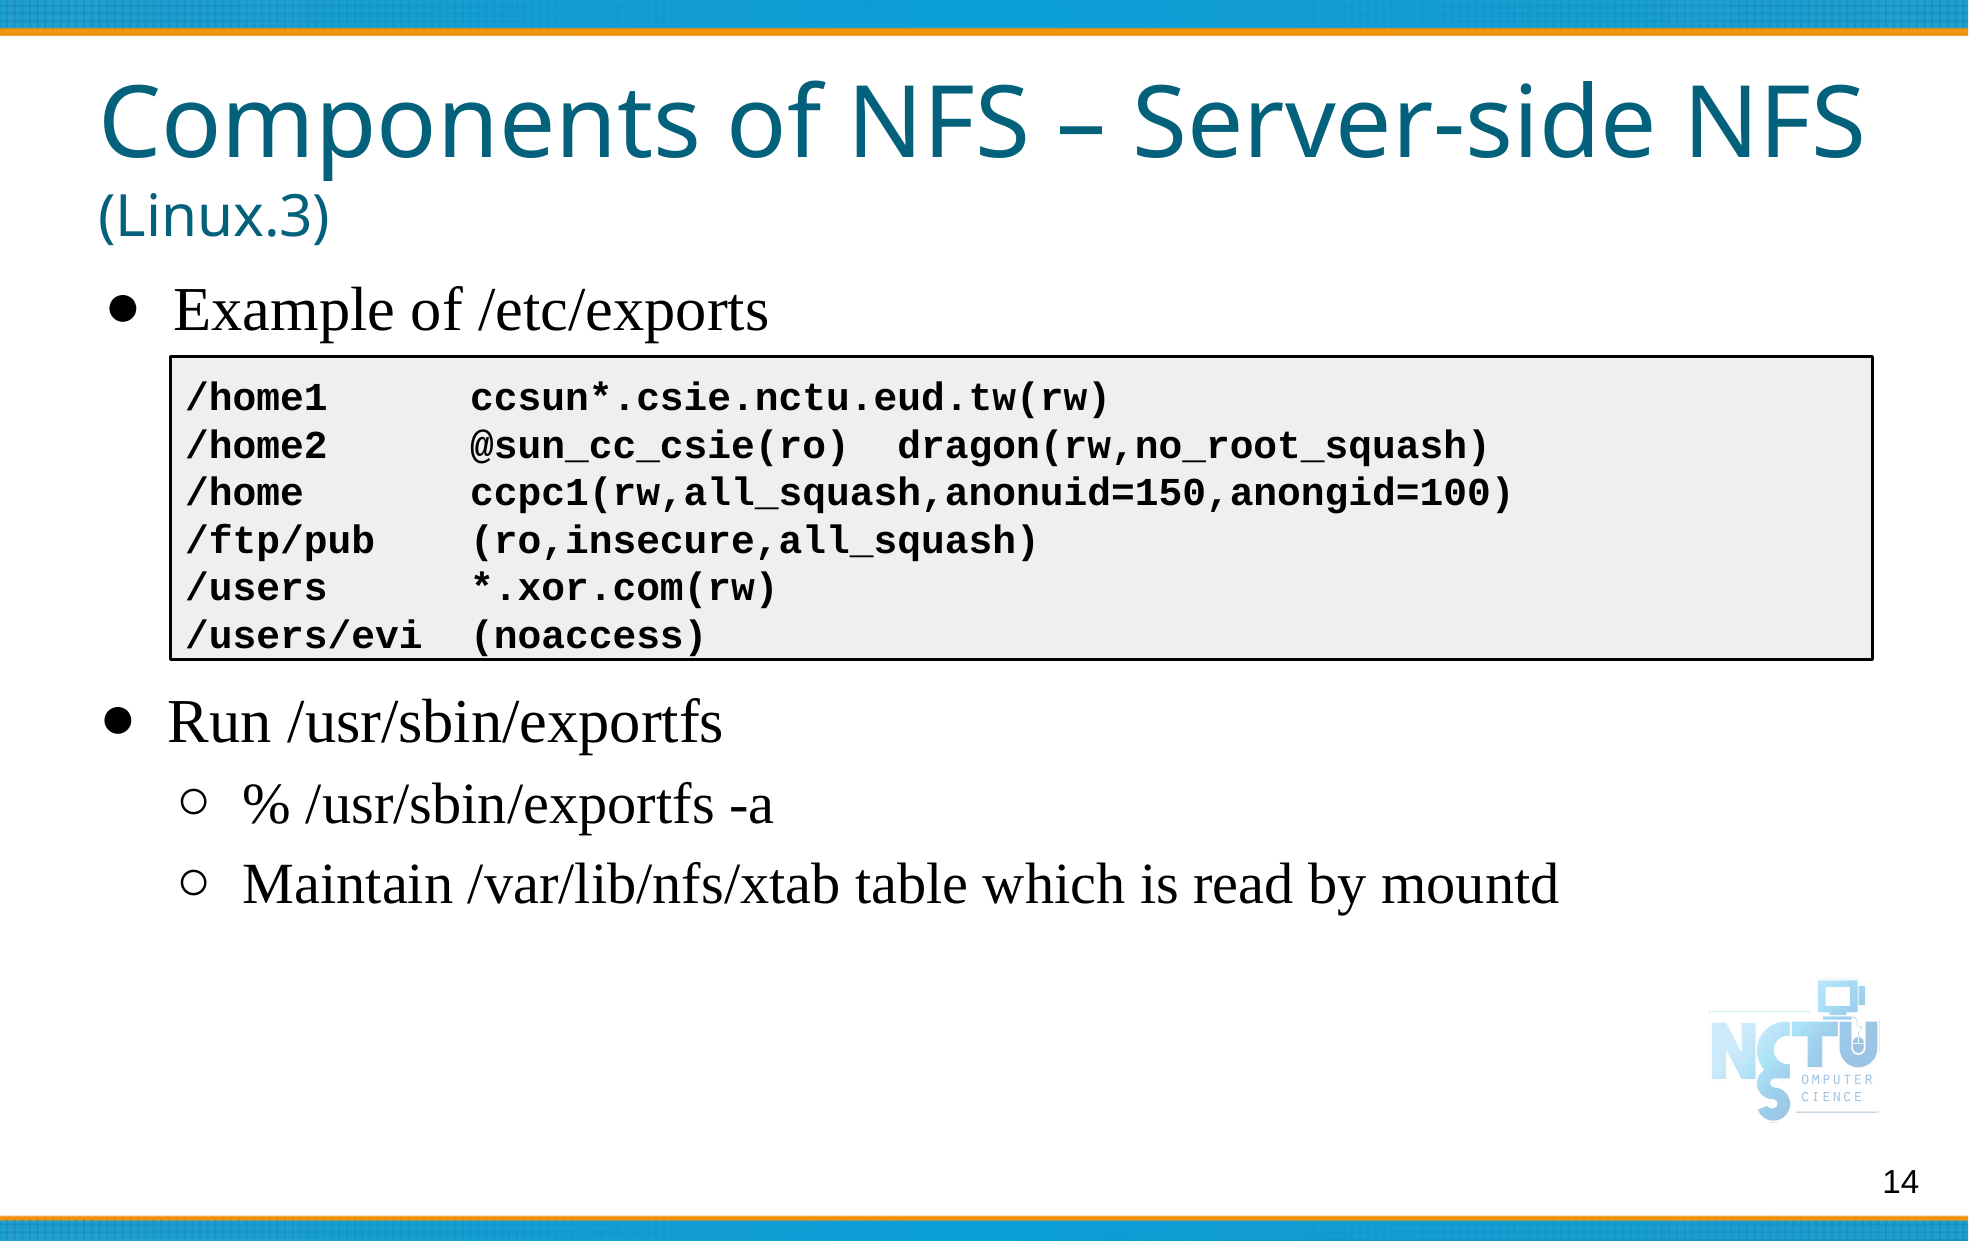

# Components of NFS – Server-side NFS (Linux.3)
Example of /etc/exports
/home1 ccsun*.csie.nctu.eud.tw(rw)
/home2 @sun_cc_csie(ro) dragon(rw,no_root_squash)
/home ccpc1(rw,all_squash,anonuid=150,anongid=100)
/ftp/pub (ro,insecure,all_squash)
/users *.xor.com(rw)
/users/evi (noaccess)
Run /usr/sbin/exportfs
% /usr/sbin/exportfs -a
Maintain /var/lib/nfs/xtab table which is read by mountd